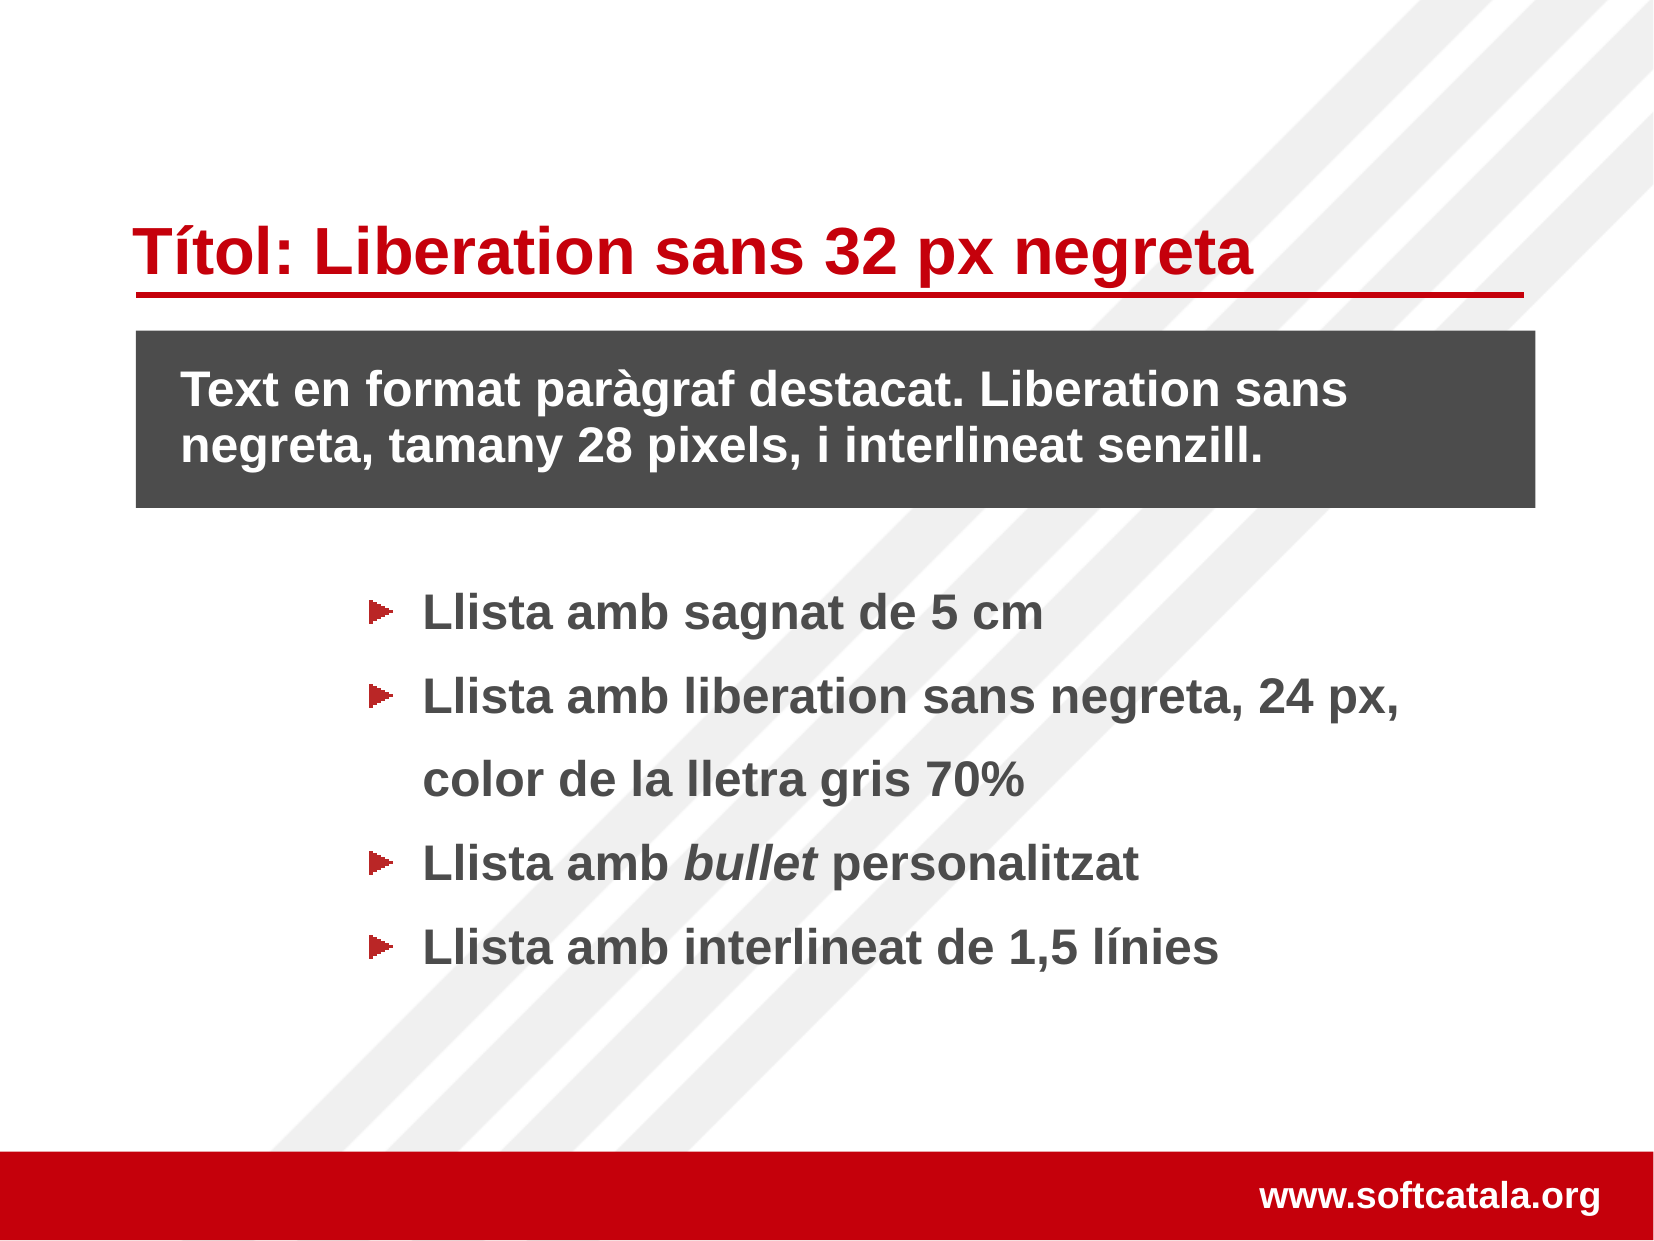

Títol: Liberation sans 32 px negreta
Text en format paràgraf destacat. Liberation sans negreta, tamany 28 pixels, i interlineat senzill.
Llista amb sagnat de 5 cm
Llista amb liberation sans negreta, 24 px, color de la lletra gris 70%
Llista amb bullet personalitzat
Llista amb interlineat de 1,5 línies
 www.softcatala.org